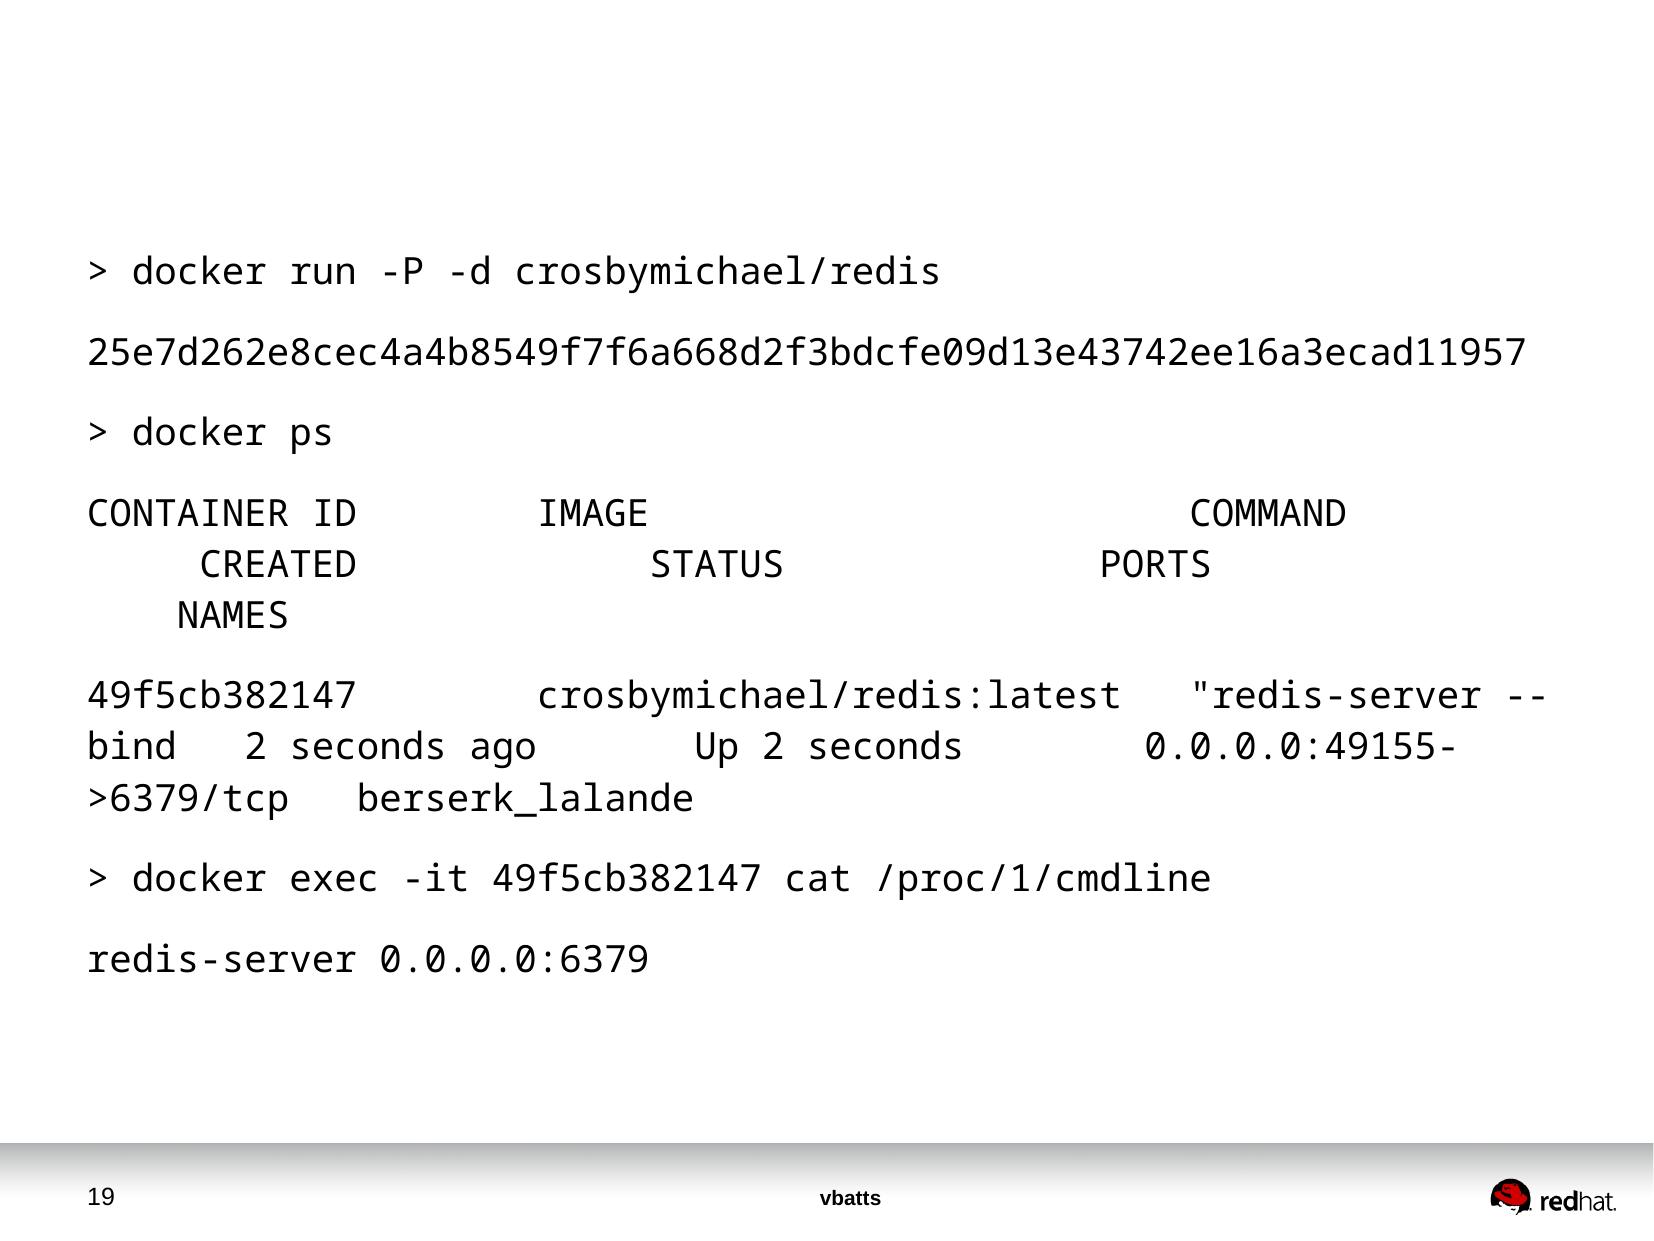

#
> docker run -P -d crosbymichael/redis
25e7d262e8cec4a4b8549f7f6a668d2f3bdcfe09d13e43742ee16a3ecad11957
> docker ps
CONTAINER ID IMAGE COMMAND CREATED STATUS PORTS NAMES
49f5cb382147 crosbymichael/redis:latest "redis-server --bind 2 seconds ago Up 2 seconds 0.0.0.0:49155->6379/tcp berserk_lalande
> docker exec -it 49f5cb382147 cat /proc/1/cmdline
redis-server 0.0.0.0:6379